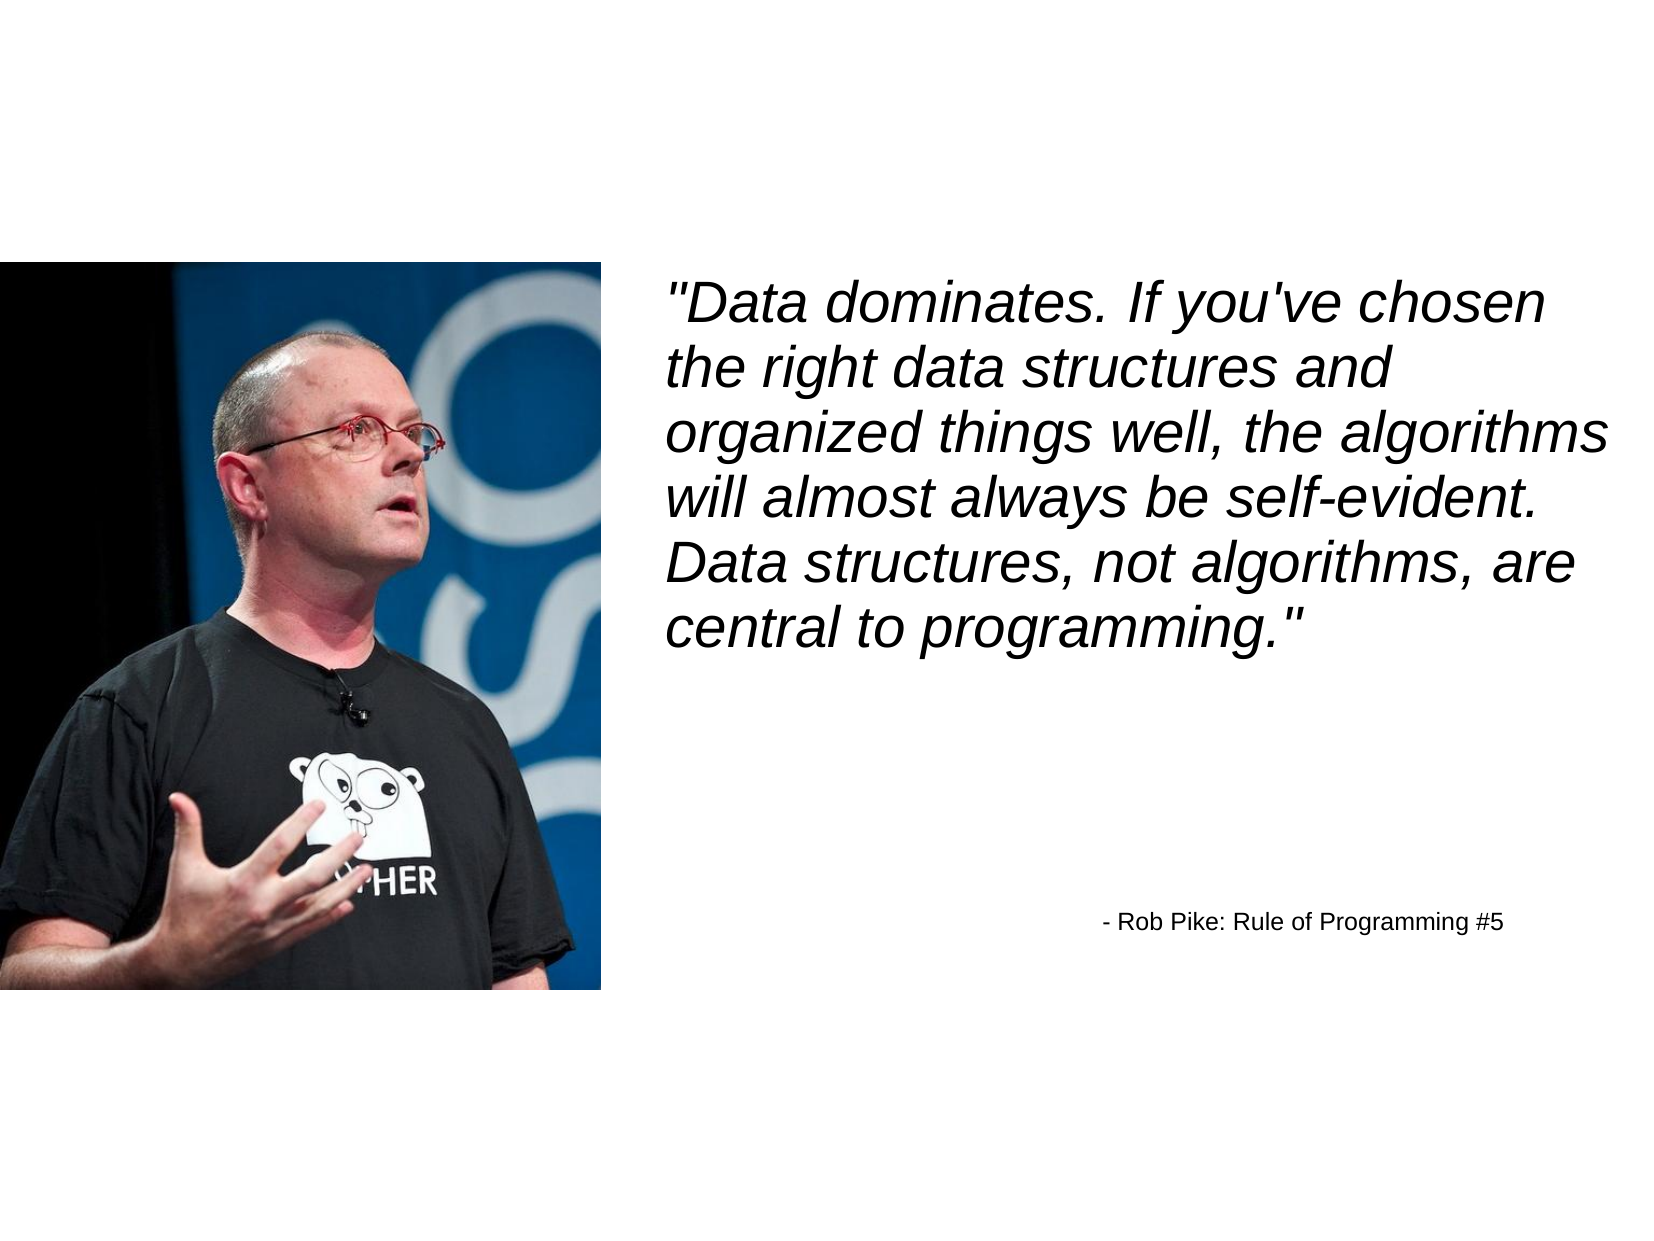

"Data dominates. If you've chosen
the right data structures and
organized things well, the algorithms
will almost always be self-evident.
Data structures, not algorithms, are
central to programming."
- Rob Pike: Rule of Programming #5